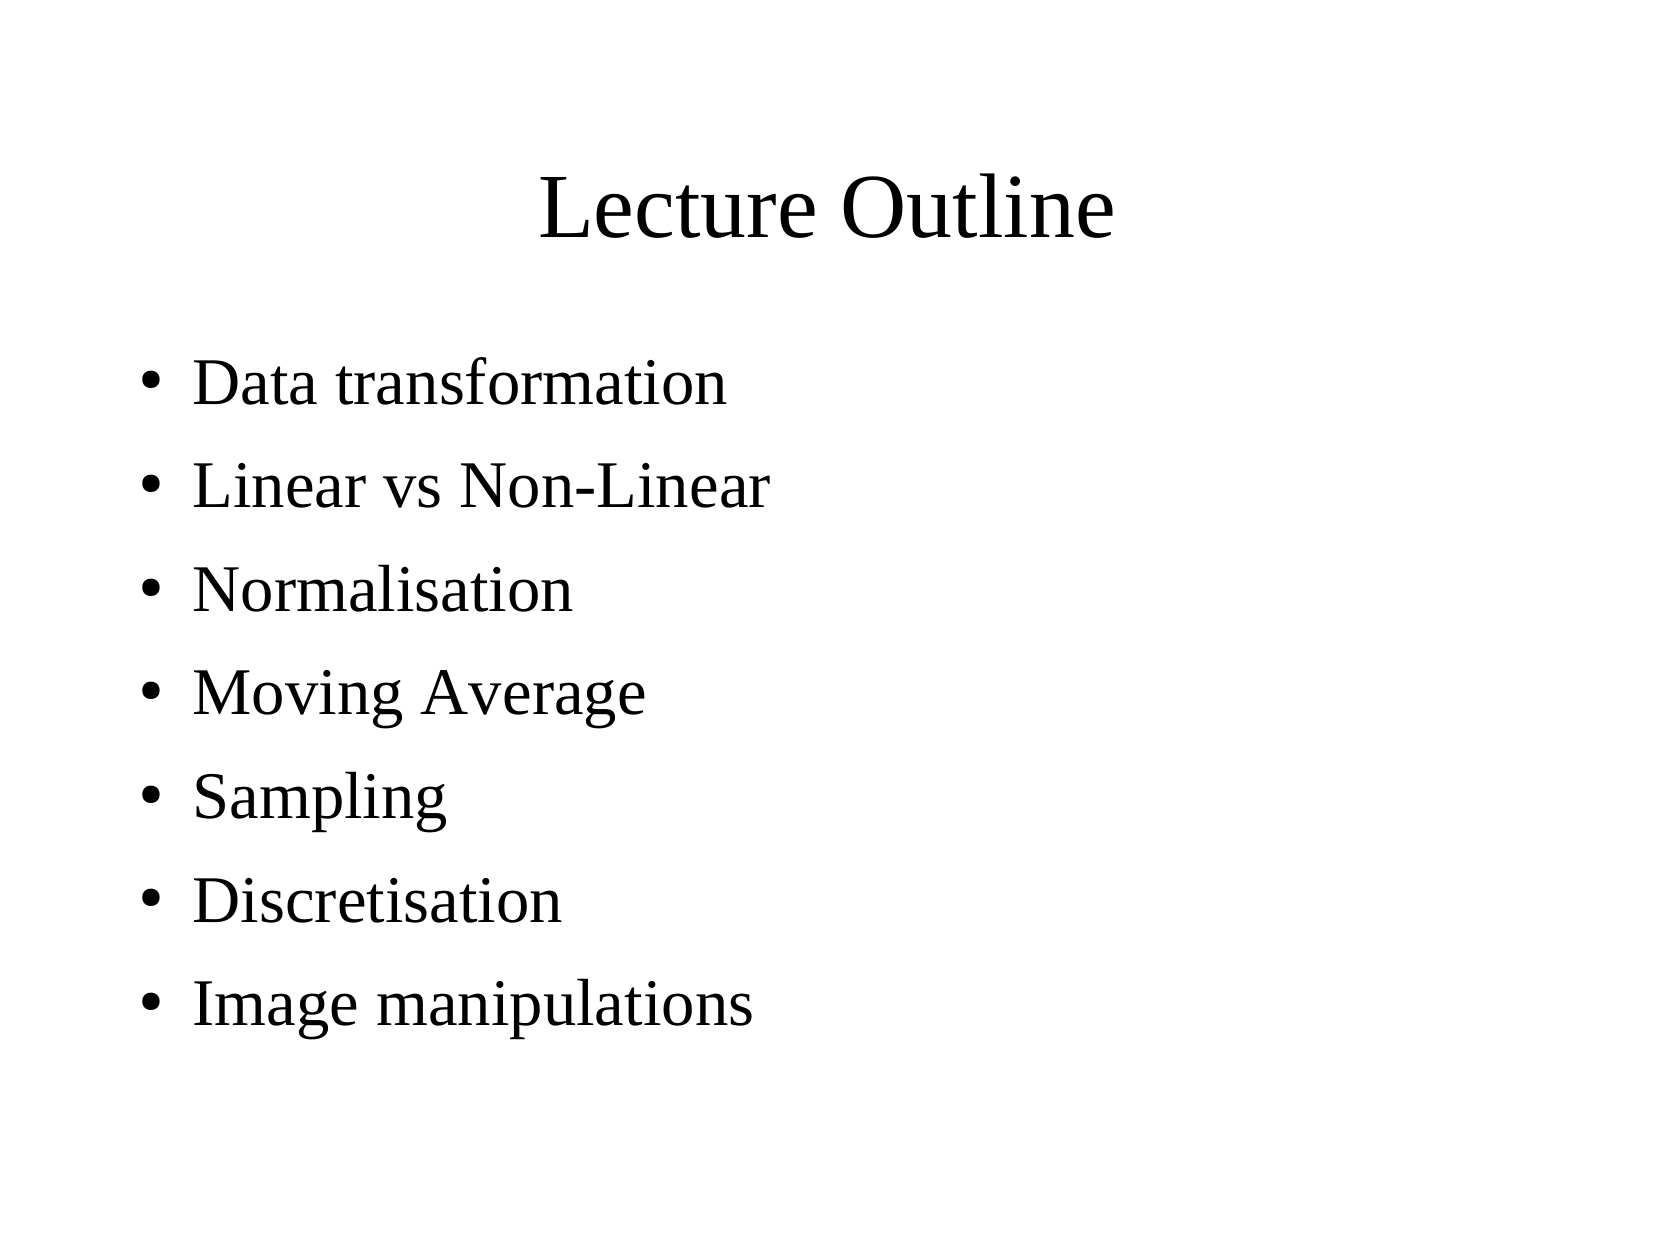

# Lecture Outline
Data transformation
Linear vs Non-Linear
Normalisation
Moving Average
Sampling
Discretisation
Image manipulations